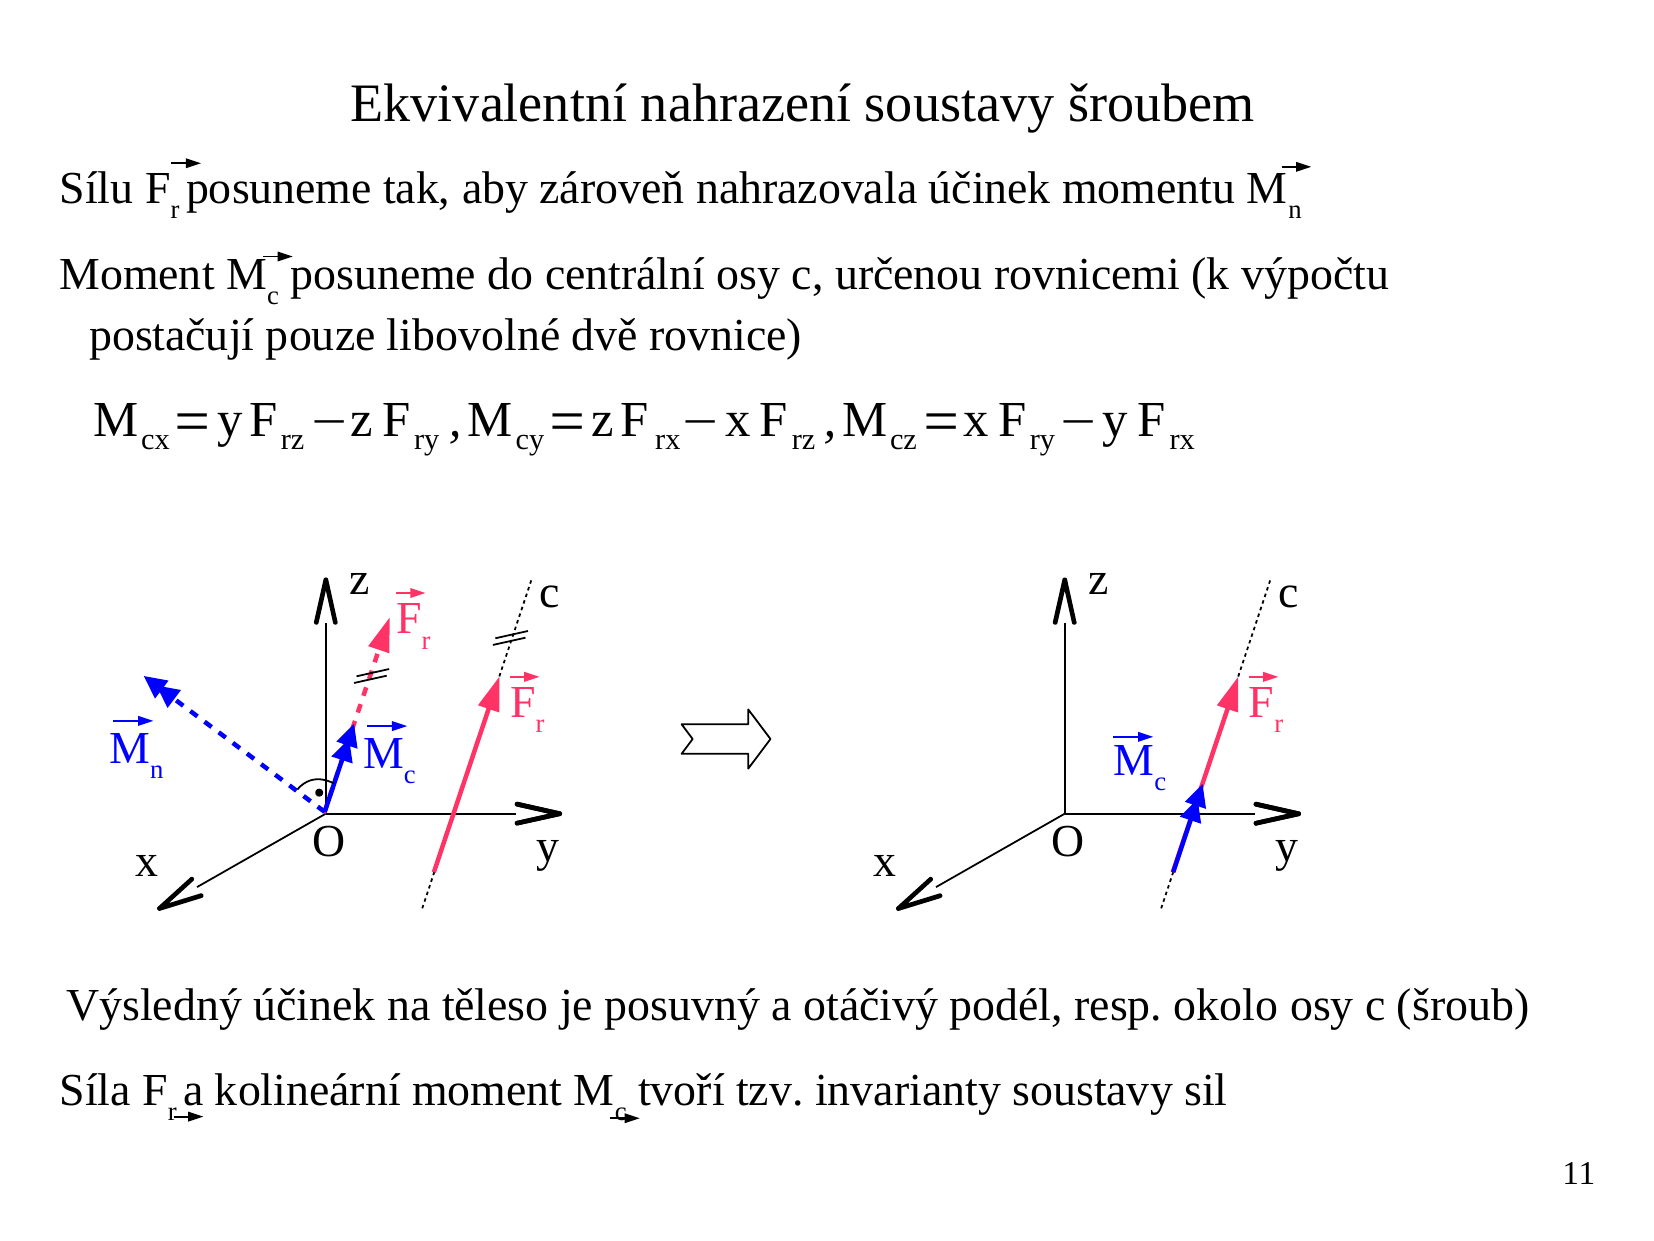

# Ekvivalentní nahrazení soustavy šroubem
Sílu Fr posuneme tak, aby zároveň nahrazovala účinek momentu Mn
Moment Mc posuneme do centrální osy c, určenou rovnicemi (k výpočtu postačují pouze libovolné dvě rovnice)
 Výsledný účinek na těleso je posuvný a otáčivý podél, resp. okolo osy c (šroub)
Síla Fr a kolineární moment Mc tvoří tzv. invarianty soustavy sil
z
z
c
c
Fr
Fr
Fr
Mn
Mc
Mc
O
O
y
y
x
x
11